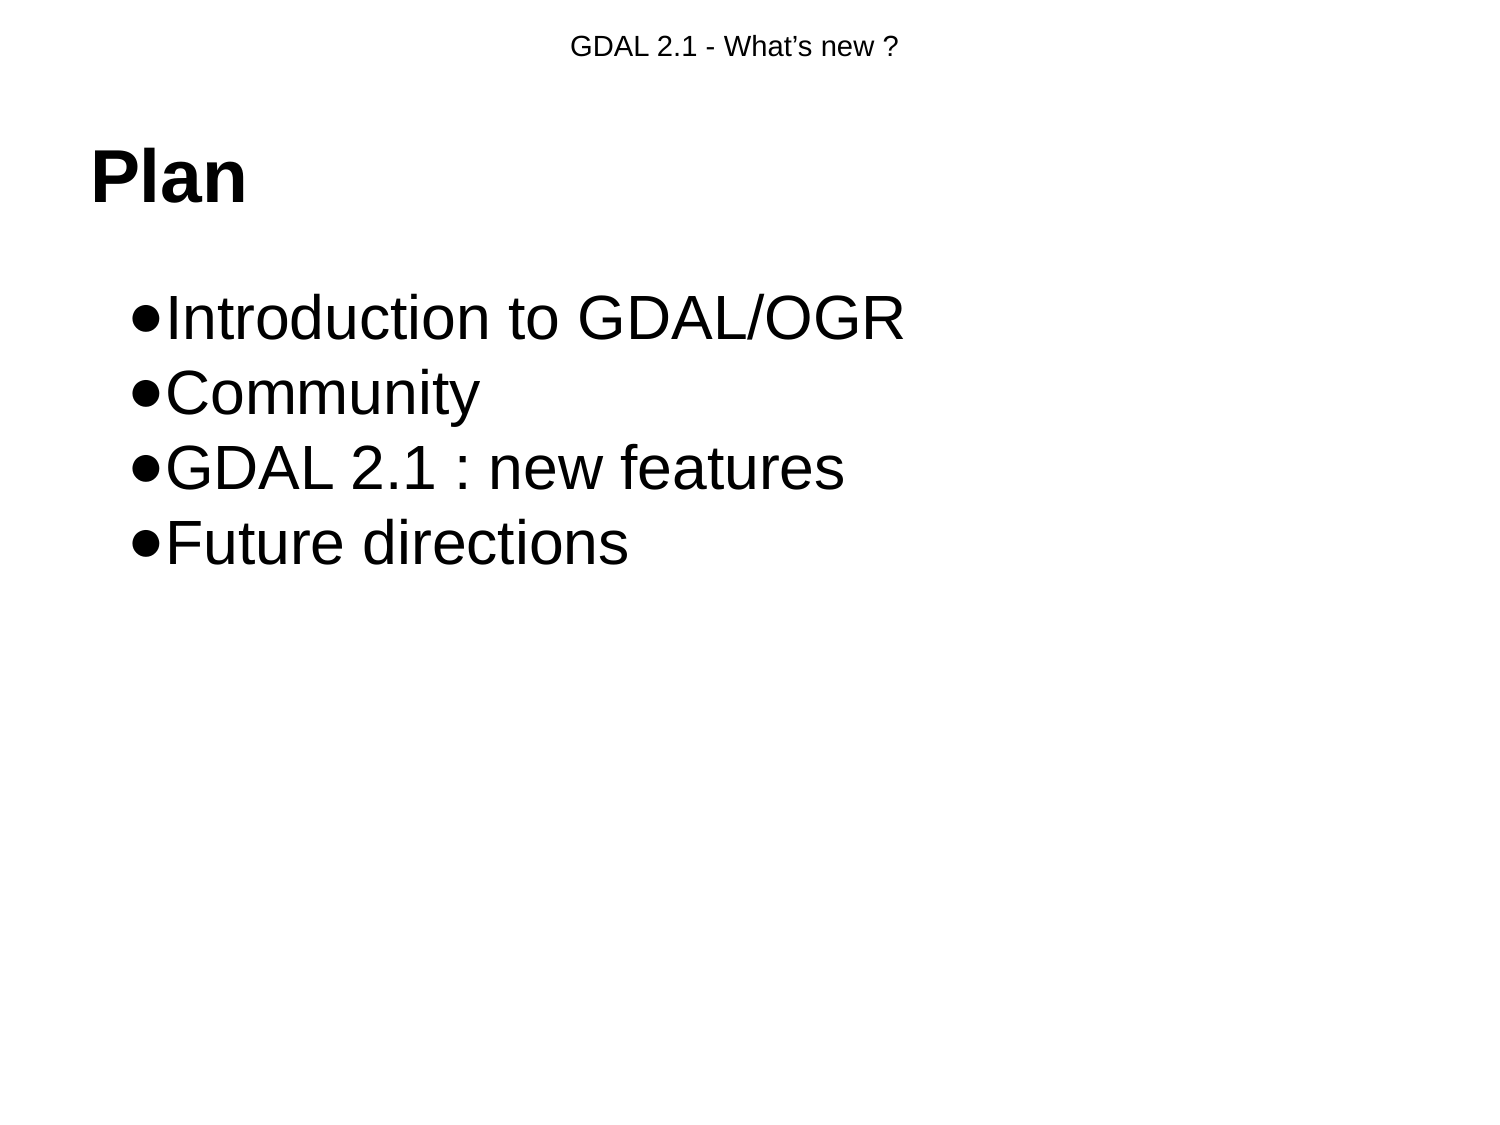

# Plan
Introduction to GDAL/OGR
Community
GDAL 2.1 : new features
Future directions